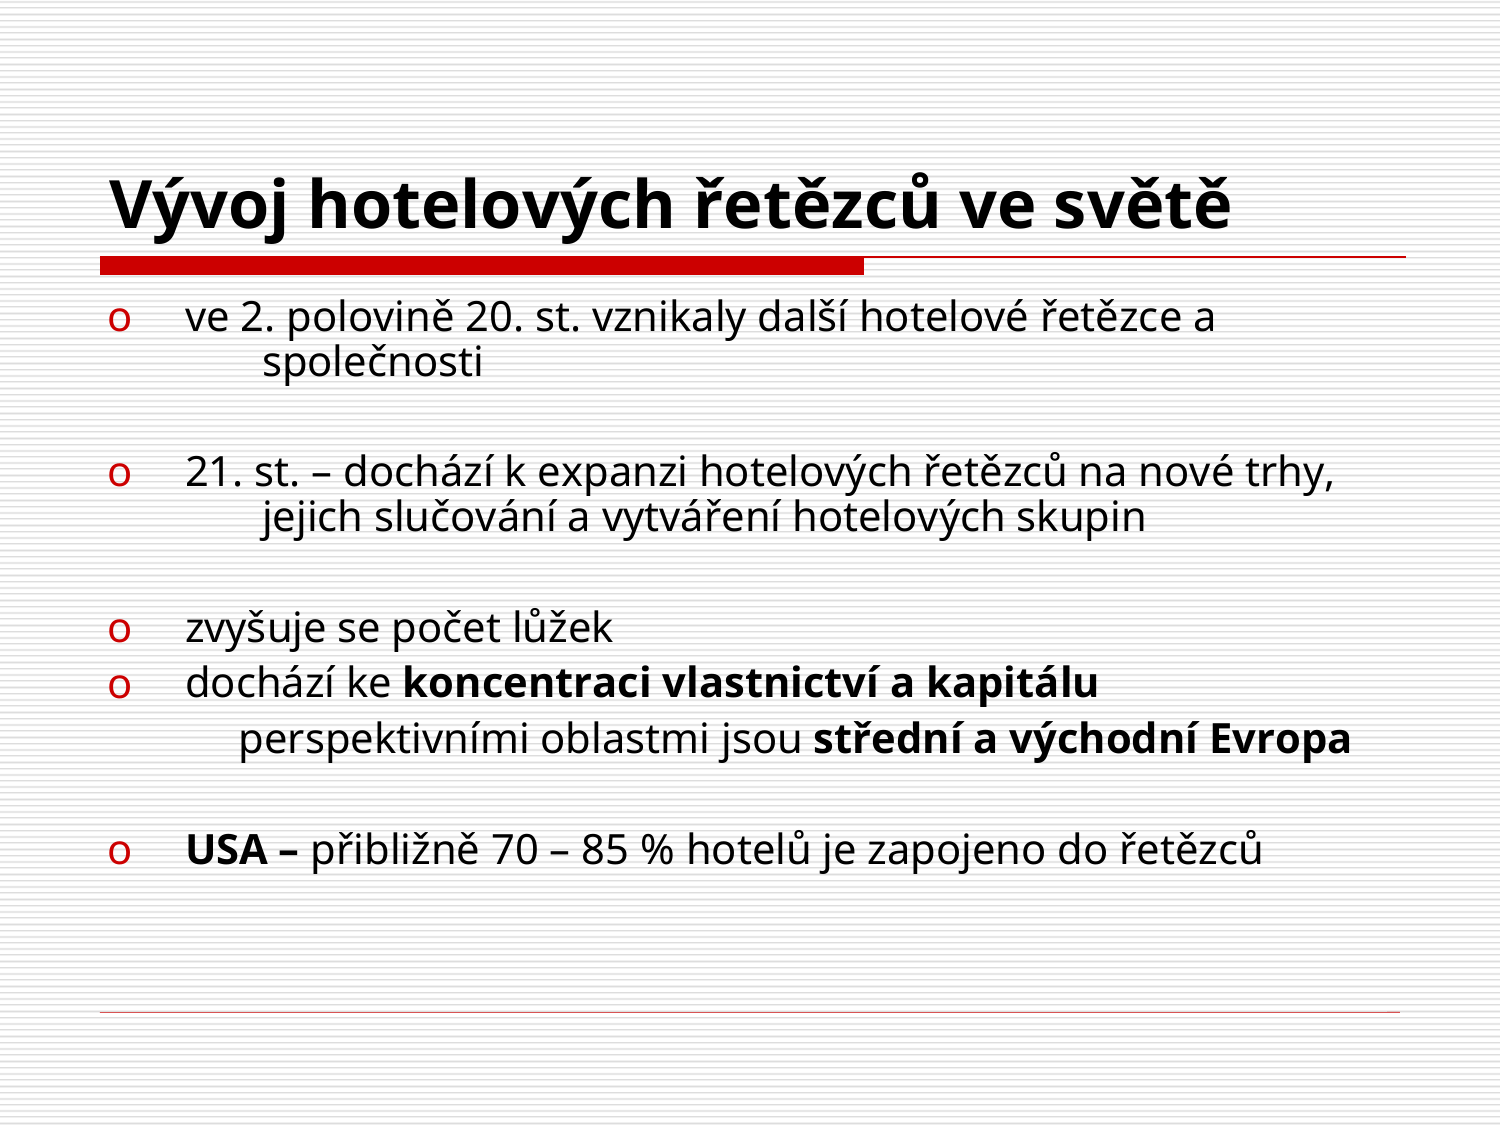

# Vývoj hotelových řetězců ve světě
ve 2. polovině 20. st. vznikaly další hotelové řetězce a společnosti
21. st. – dochází k expanzi hotelových řetězců na nové trhy, jejich slučování a vytváření hotelových skupin
zvyšuje se počet lůžek
dochází ke koncentraci vlastnictví a kapitálu
 perspektivními oblastmi jsou střední a východní Evropa
USA – přibližně 70 – 85 % hotelů je zapojeno do řetězců